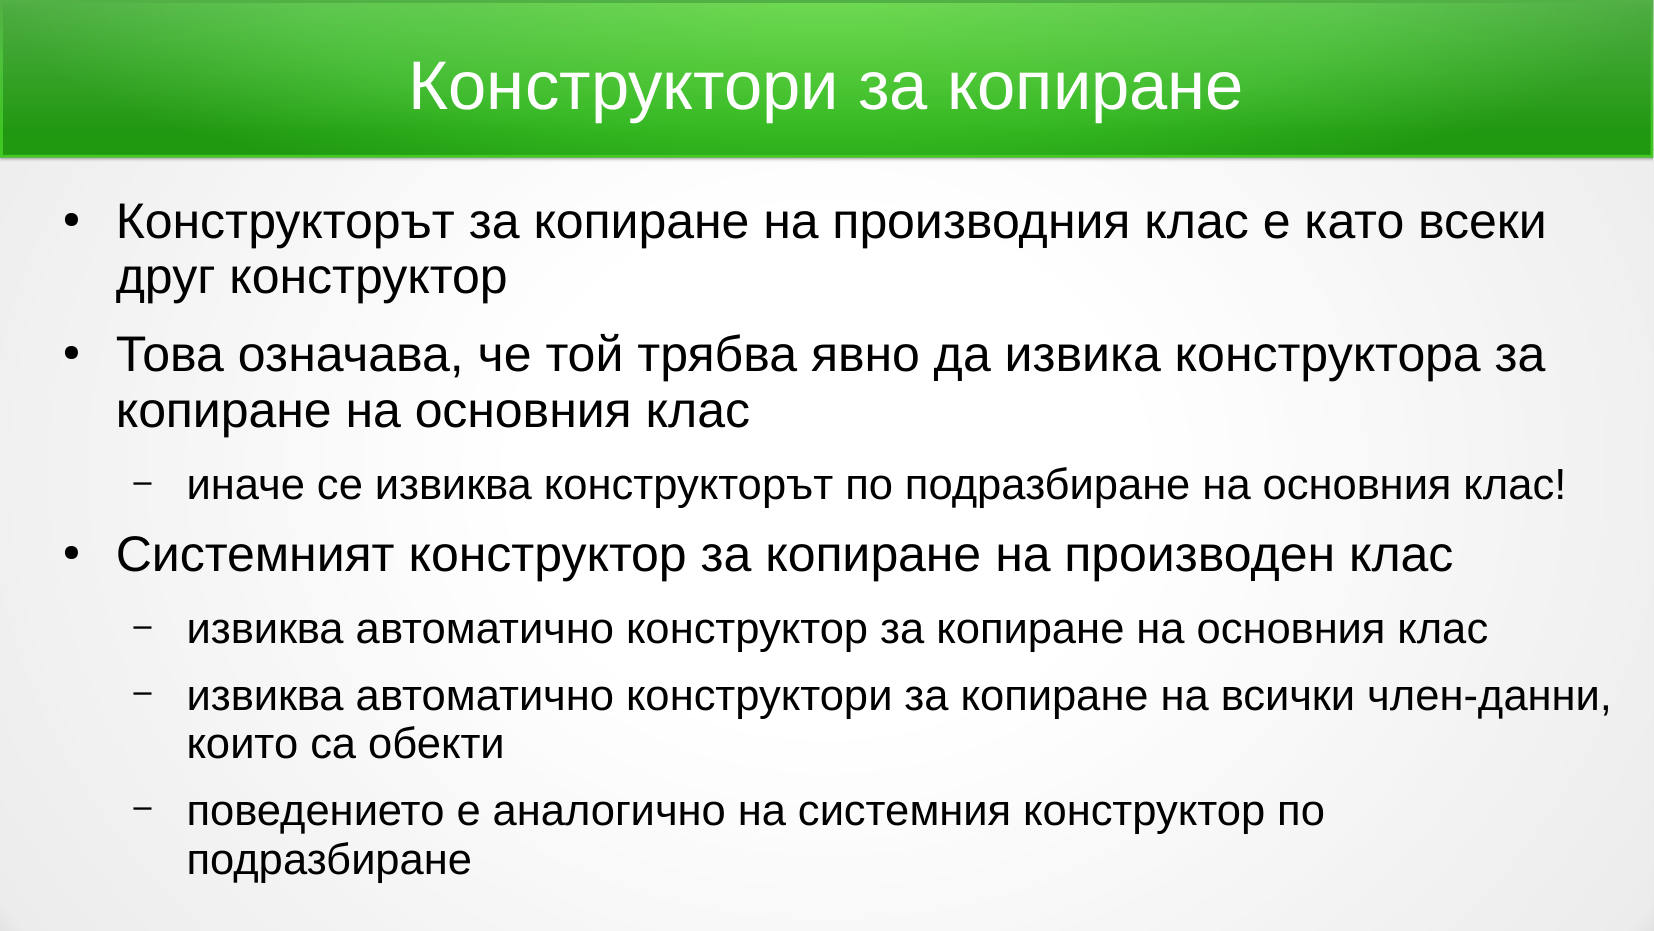

# Конструктори за копиране
Конструкторът за копиране на производния клас е като всеки друг конструктор
Това означава, че той трябва явно да извика конструктора за копиране на основния клас
иначе се извиква конструкторът по подразбиране на основния клас!
Системният конструктор за копиране на производен клас
извиква автоматично конструктор за копиране на основния клас
извиква автоматично конструктори за копиране на всички член-данни, които са обекти
поведението е аналогично на системния конструктор по подразбиране